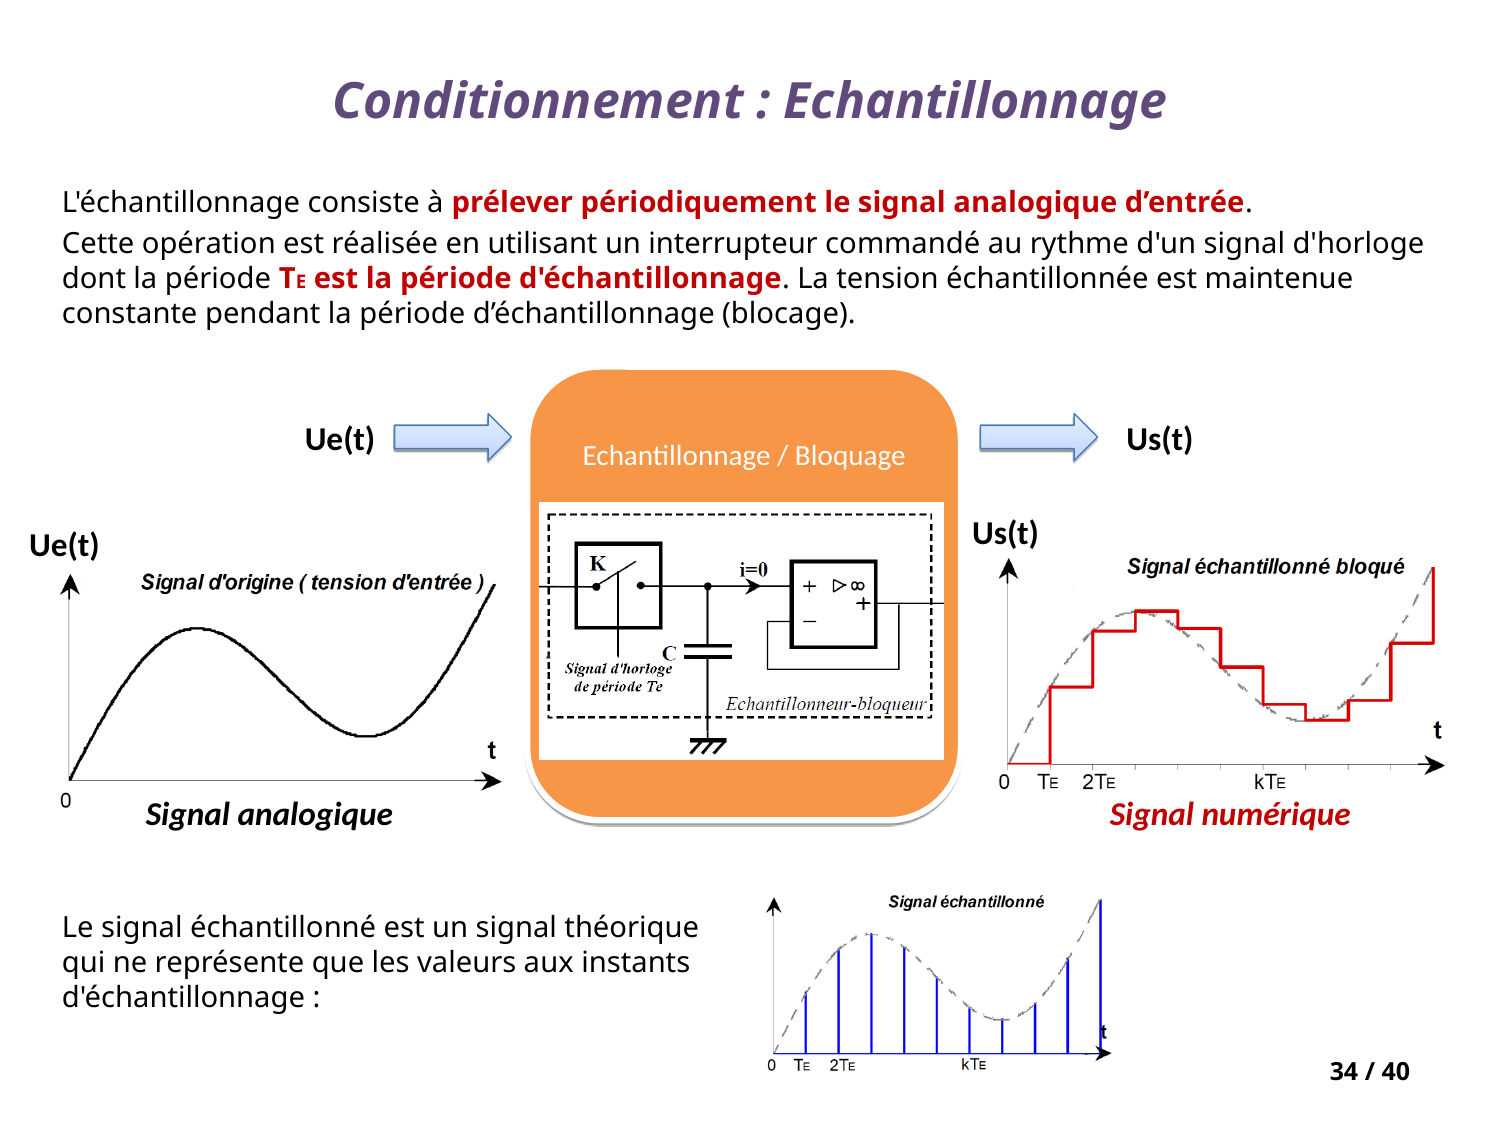

# Conditionnement : Echantillonnage
L'échantillonnage consiste à prélever périodiquement le signal analogique d’entrée.
Cette opération est réalisée en utilisant un interrupteur commandé au rythme d'un signal d'horloge dont la période TE est la période d'échantillonnage. La tension échantillonnée est maintenue constante pendant la période d’échantillonnage (blocage).
Le signal échantillonné est un signal théorique
qui ne représente que les valeurs aux instants
d'échantillonnage :
Echantillonnage / Bloquage
Ue(t)
Us(t)
Us(t)
Ue(t)
Signal analogique
Signal numérique